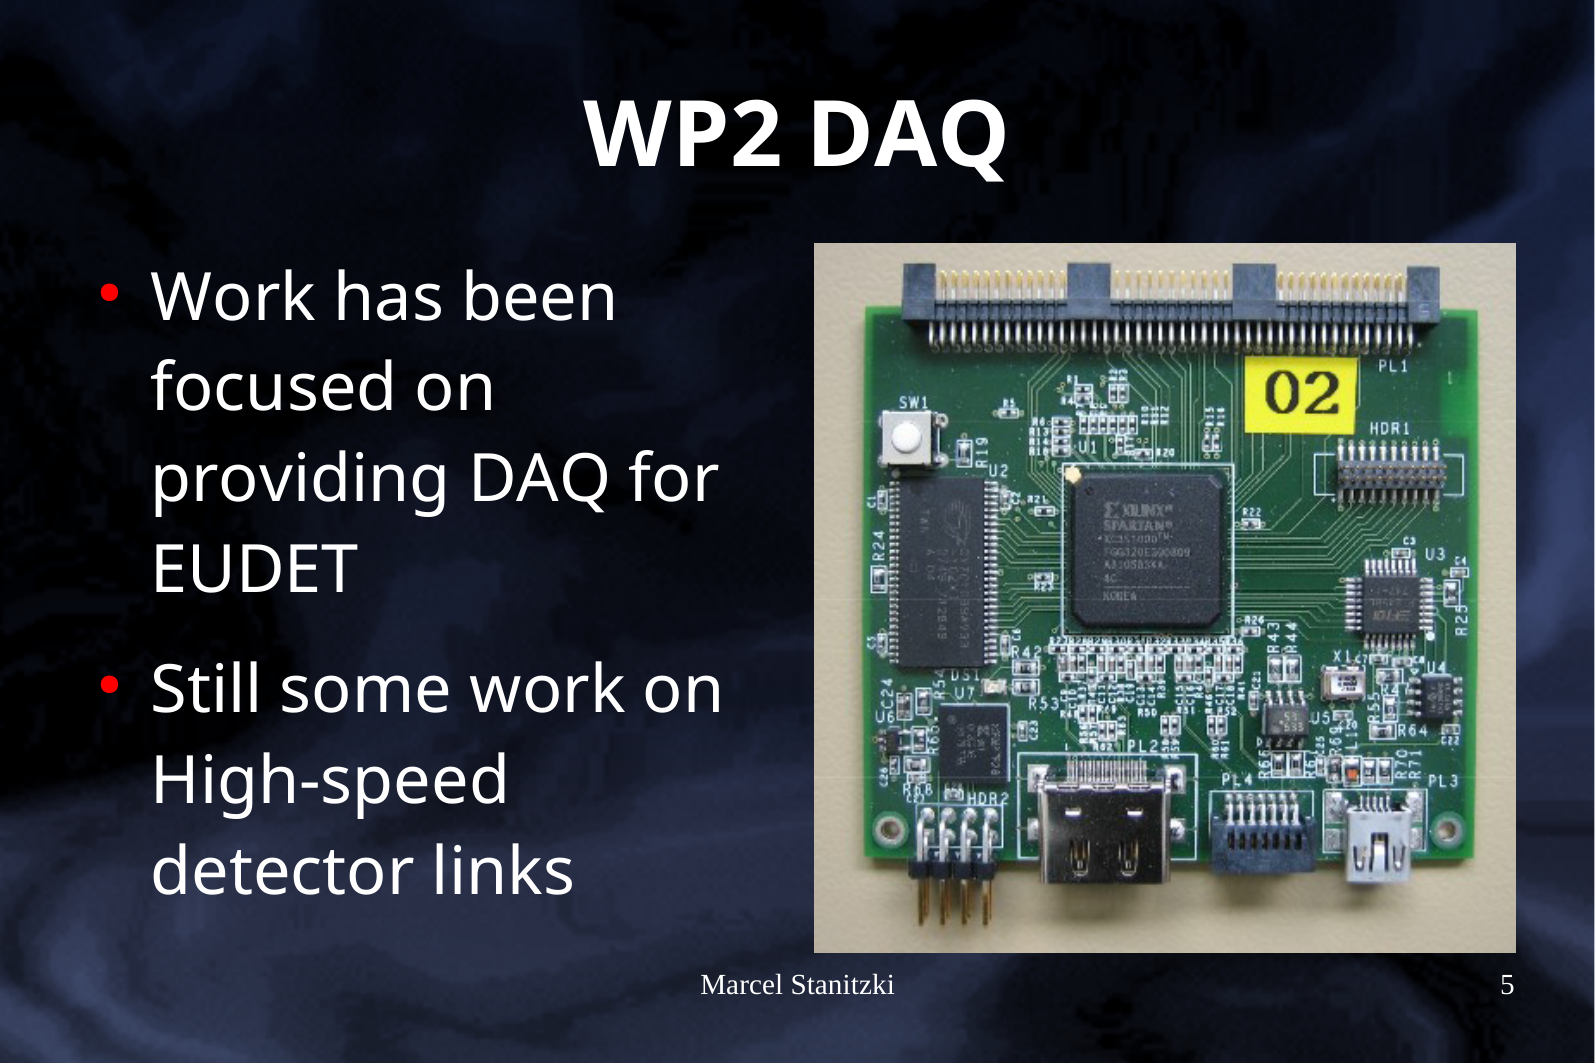

# WP2 DAQ
Work has been focused on providing DAQ for EUDET
Still some work on High-speed detector links
Marcel Stanitzki
5